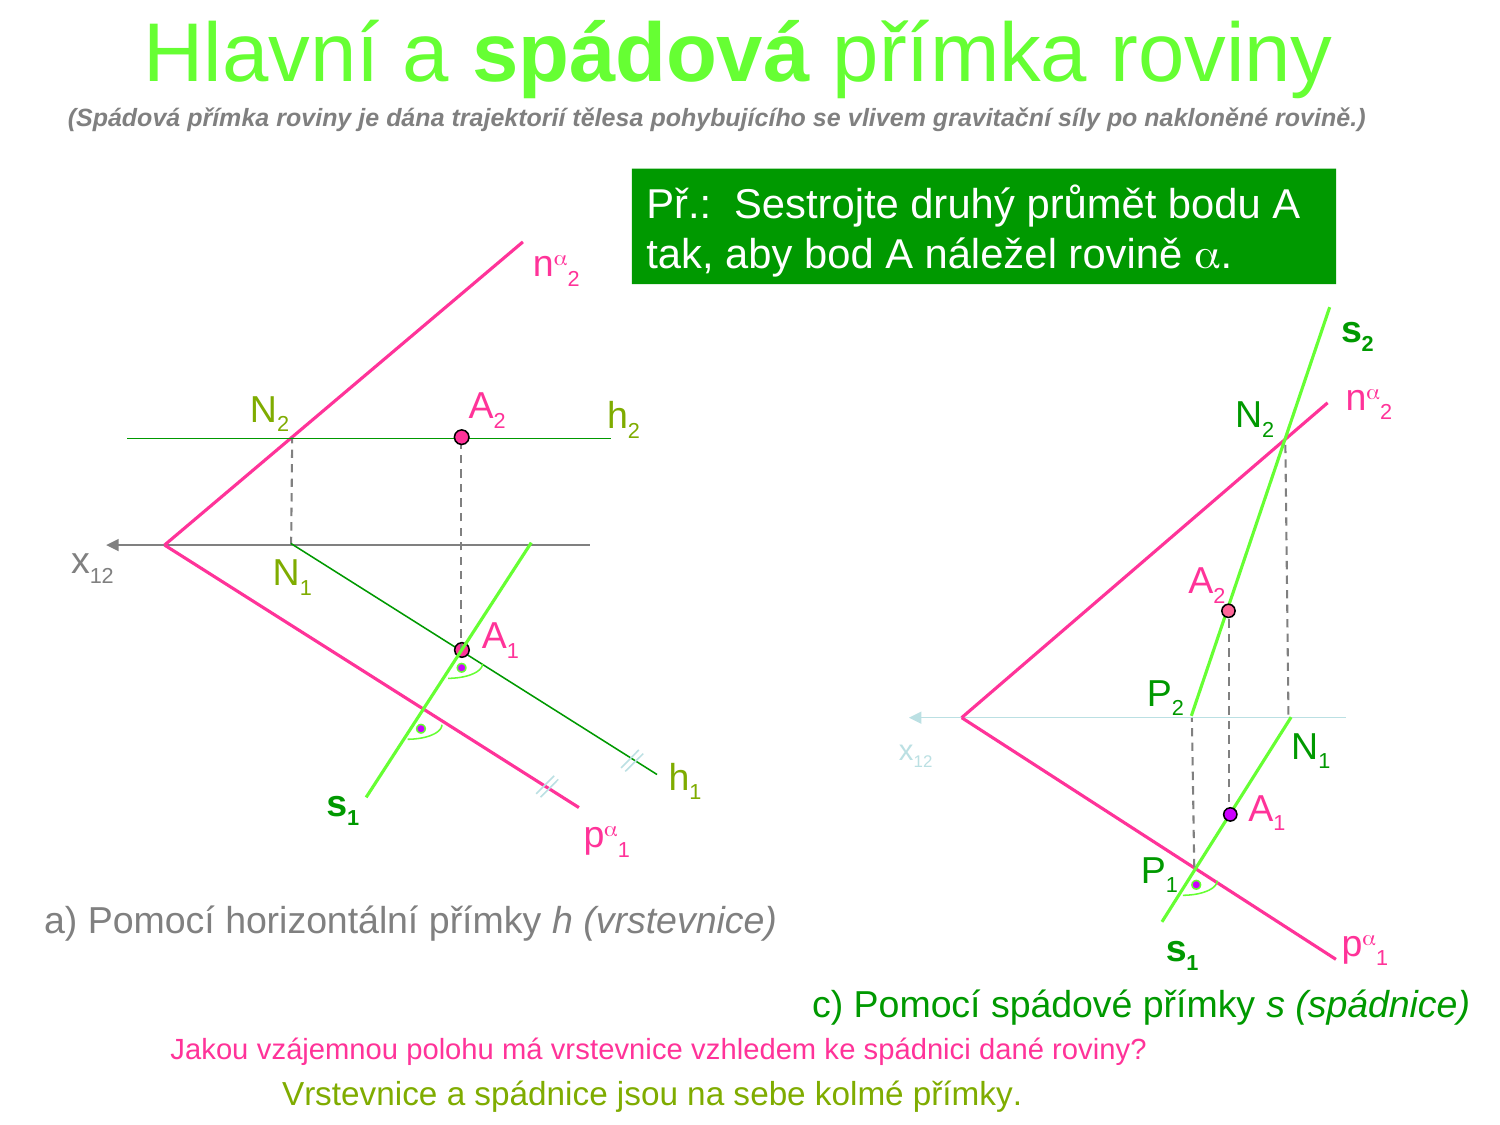

# Hlavní a spádová přímka roviny
(Spádová přímka roviny je dána trajektorií tělesa pohybujícího se vlivem gravitační síly po nakloněné rovině.)
Př.: Sestrojte druhý průmět bodu A tak, aby bod A náležel rovině .
n2
s2
n2
A2
N2
N2
h2
x12
N1
A2
A1
P2
N1
x12
h1
s1
A1
p1
P1
a) Pomocí horizontální přímky h (vrstevnice)
p1
s1
c) Pomocí spádové přímky s (spádnice)
Jakou vzájemnou polohu má vrstevnice vzhledem ke spádnici dané roviny?
Vrstevnice a spádnice jsou na sebe kolmé přímky.